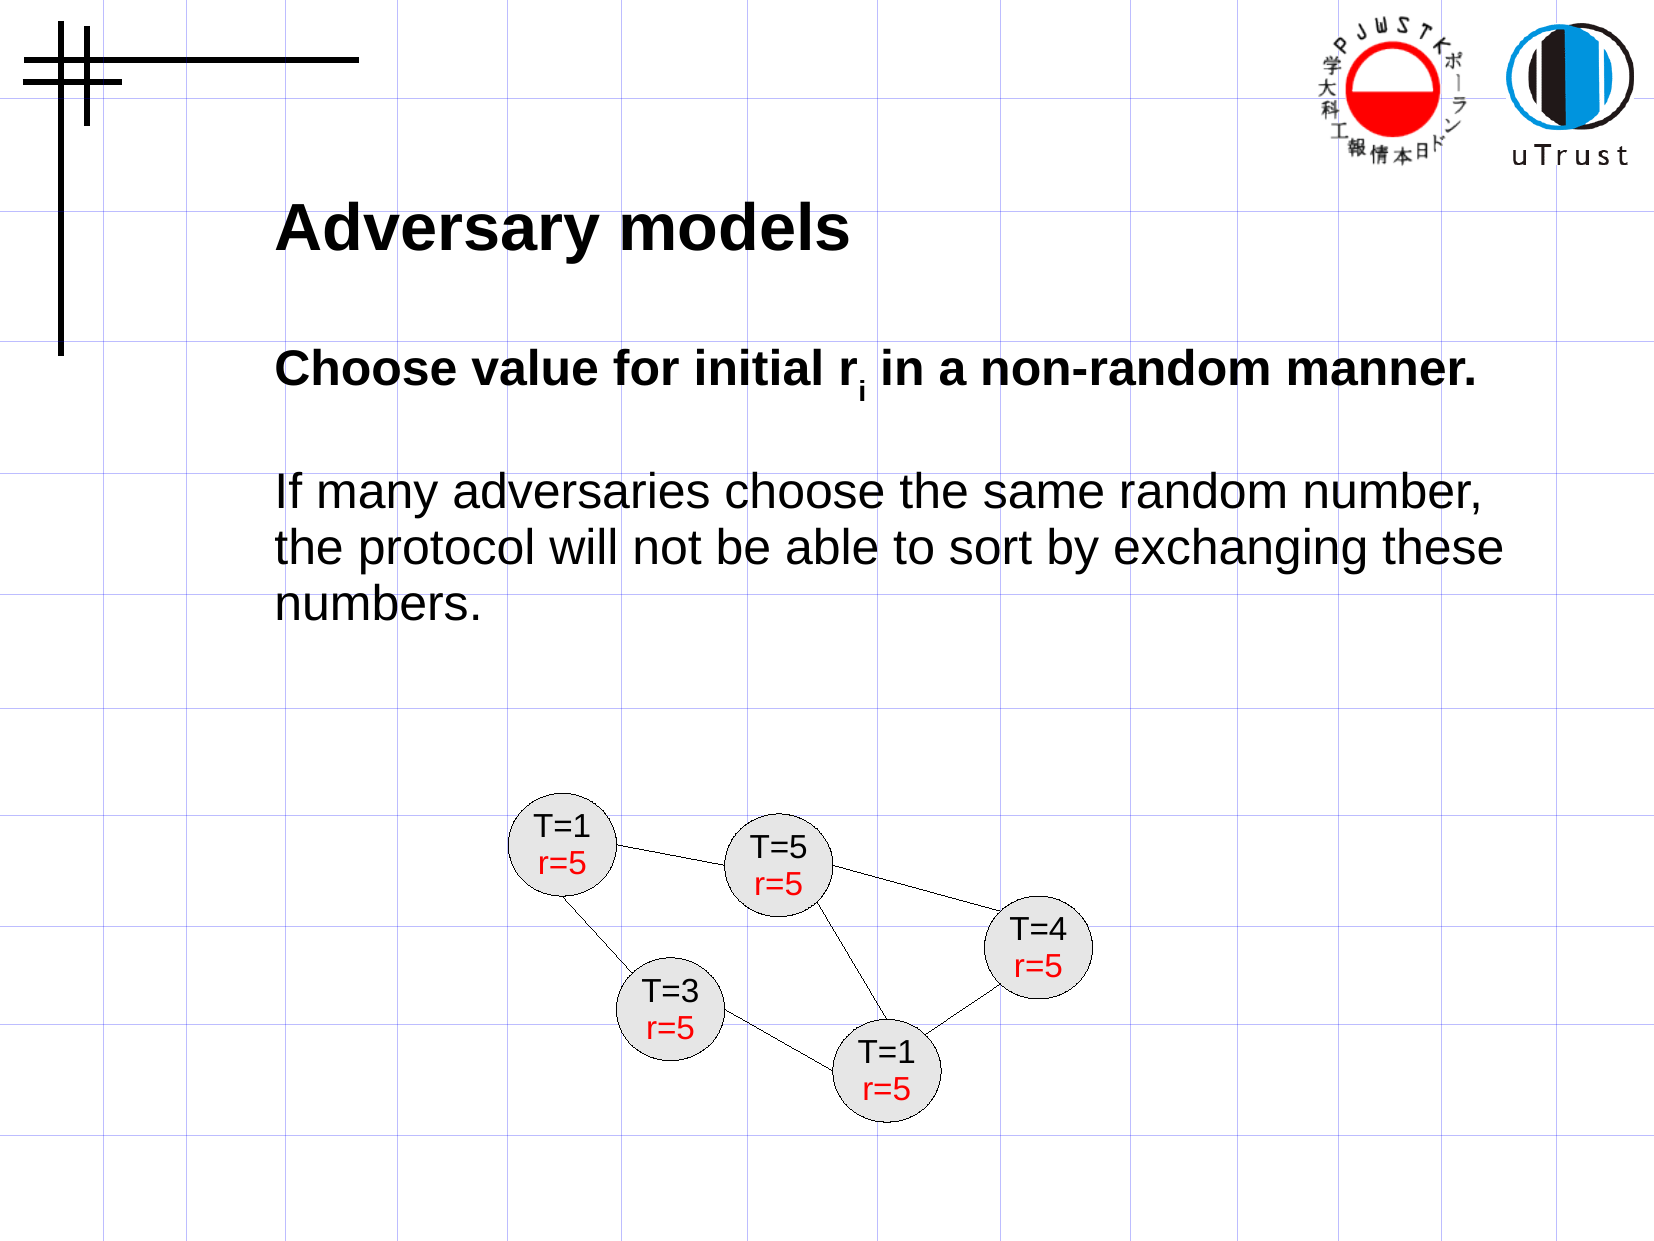

Adversary models
Choose value for initial ri in a non-random manner.
If many adversaries choose the same random number, the protocol will not be able to sort by exchanging these numbers.
T=1
r=5
T=5
r=5
T=4
r=5
T=3
r=5
T=1
r=5